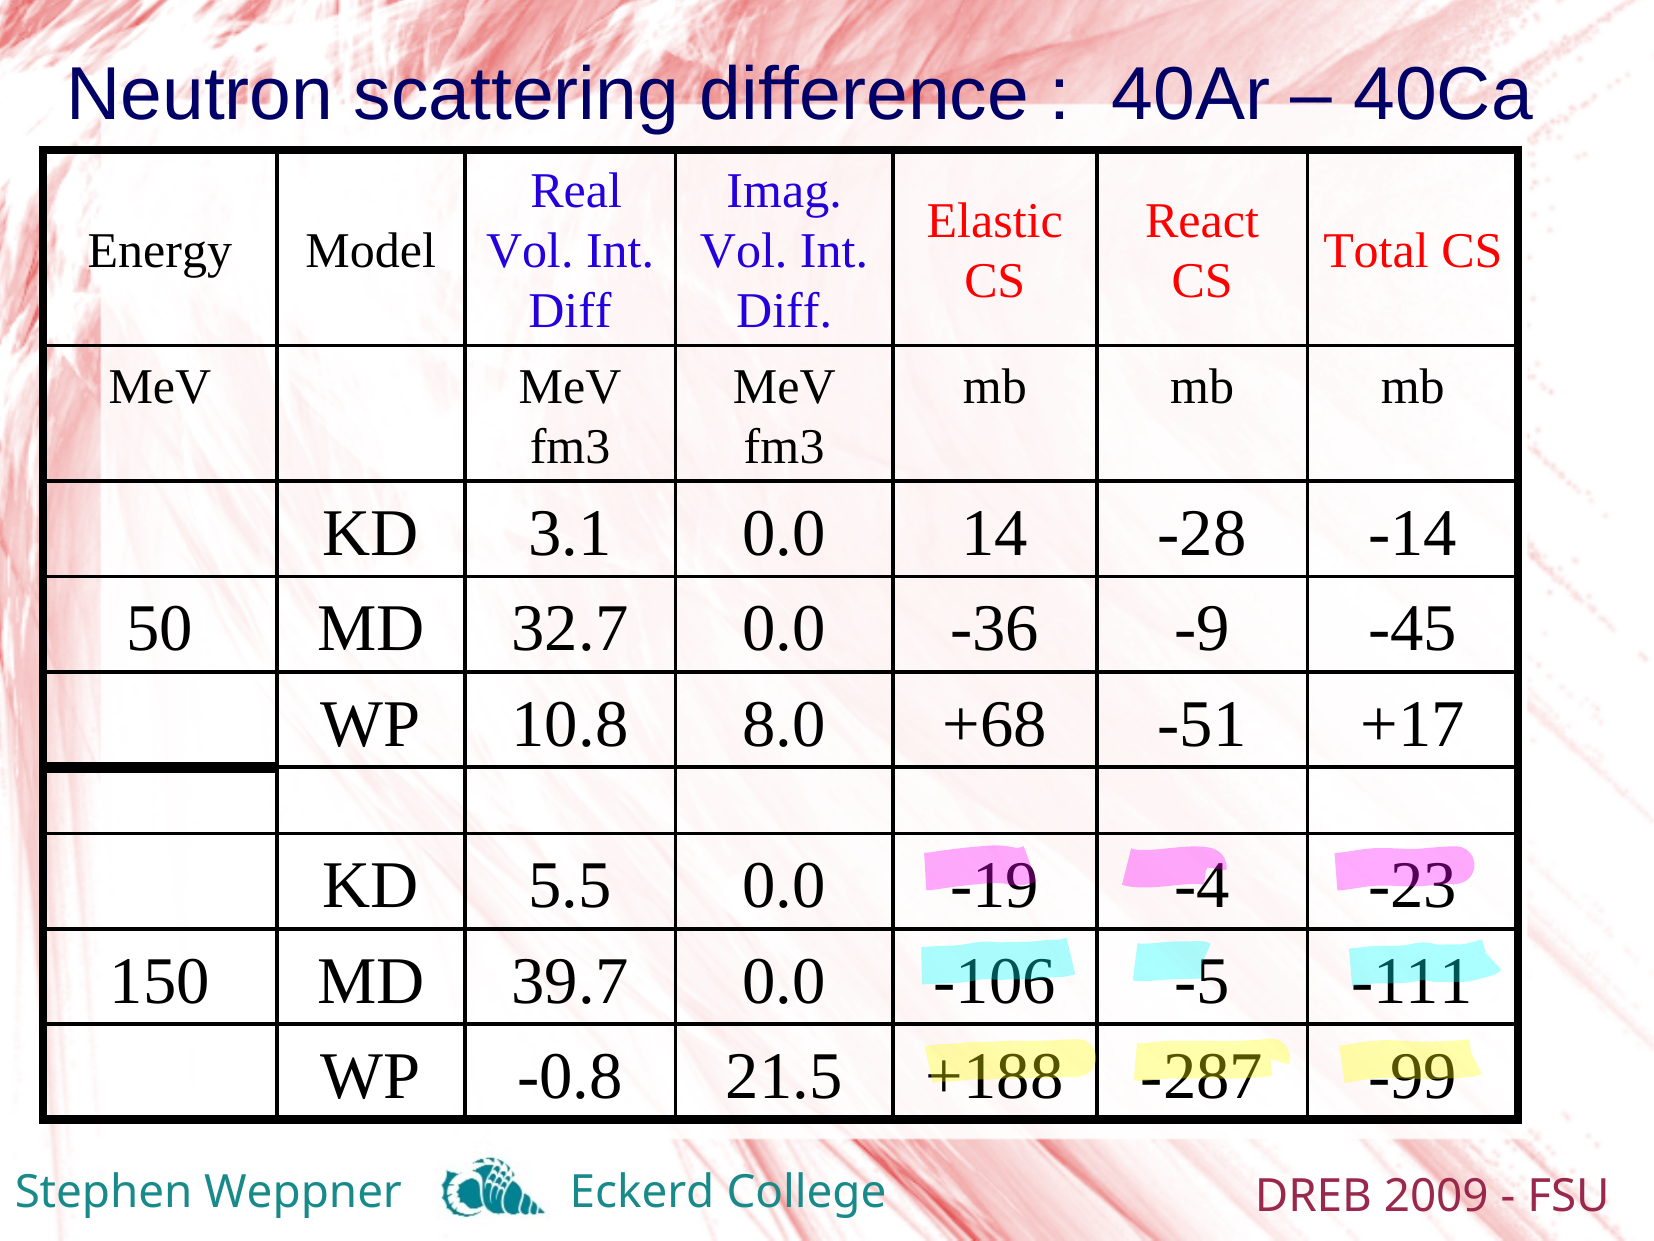

Neutron scattering difference : 40Ar – 40Ca
| Energy | Model | Real Vol. Int. Diff | Imag. Vol. Int. Diff. | Elastic CS | React CS | Total CS |
| --- | --- | --- | --- | --- | --- | --- |
| MeV | | MeV fm3 | MeV fm3 | mb | mb | mb |
| | KD | 3.1 | 0.0 | 14 | -28 | -14 |
| 50 | MD | 32.7 | 0.0 | -36 | -9 | -45 |
| | WP | 10.8 | 8.0 | +68 | -51 | +17 |
| | | | | | | |
| | KD | 5.5 | 0.0 | -19 | -4 | -23 |
| 150 | MD | 39.7 | 0.0 | -106 | -5 | -111 |
| | WP | -0.8 | 21.5 | +188 | -287 | -99 |
Stephen Weppner Eckerd College
DREB 2009 - FSU